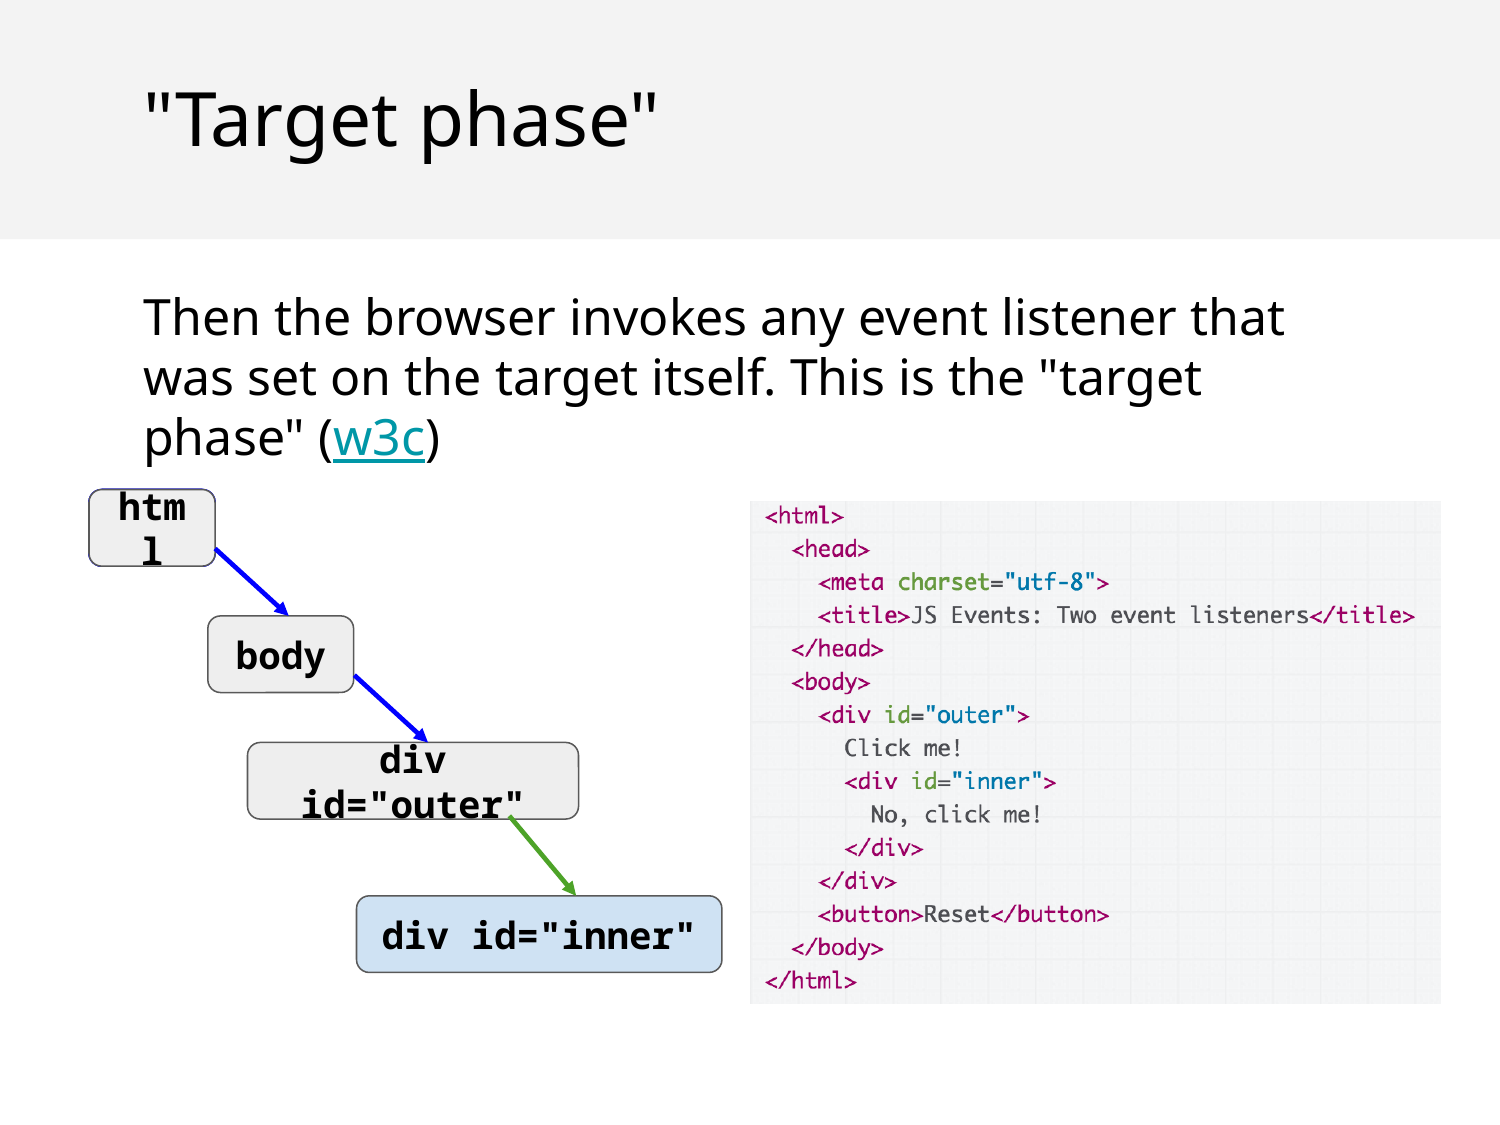

# "Target phase"
Then the browser invokes any event listener that was set on the target itself. This is the "target phase" (w3c)
html
html
html
body
div id="outer"
div id="inner"